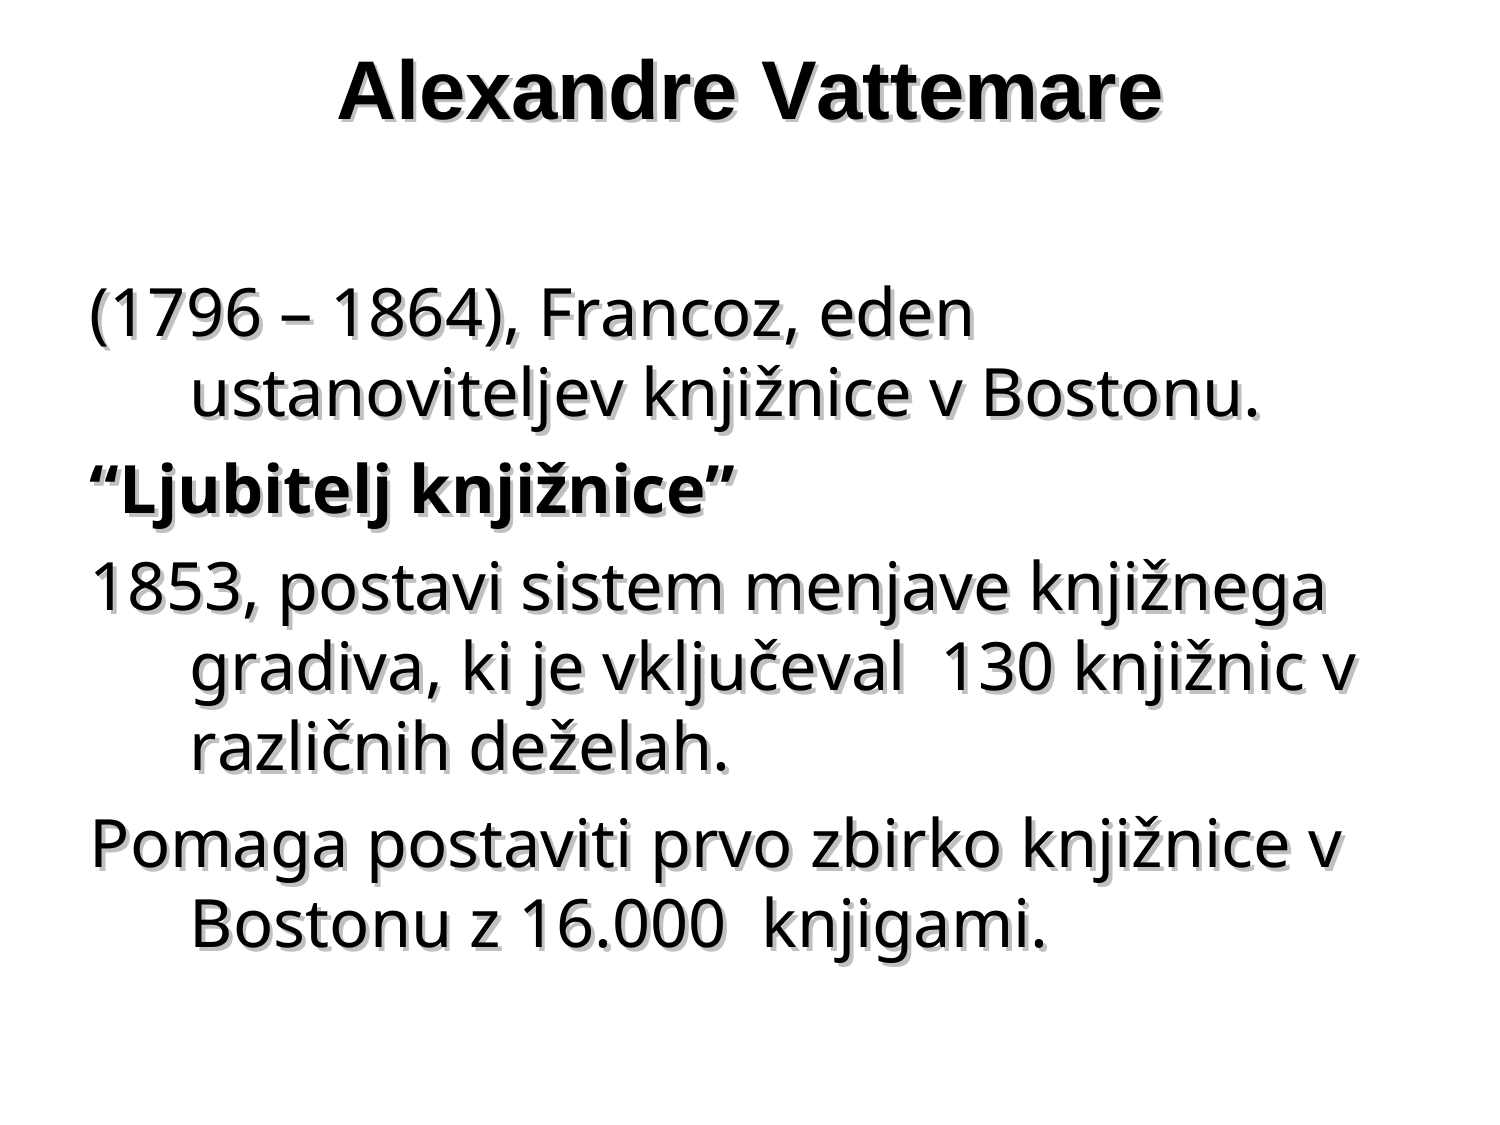

# Alexandre Vattemare
(1796 – 1864), Francoz, eden ustanoviteljev knjižnice v Bostonu.
“Ljubitelj knjižnice”
1853, postavi sistem menjave knjižnega gradiva, ki je vključeval 130 knjižnic v različnih deželah.
Pomaga postaviti prvo zbirko knjižnice v Bostonu z 16.000 knjigami.
16
Oddelek za bibliotekarstvo, informacijsko znanost in knjigarstvo, Filozofska fakulteta